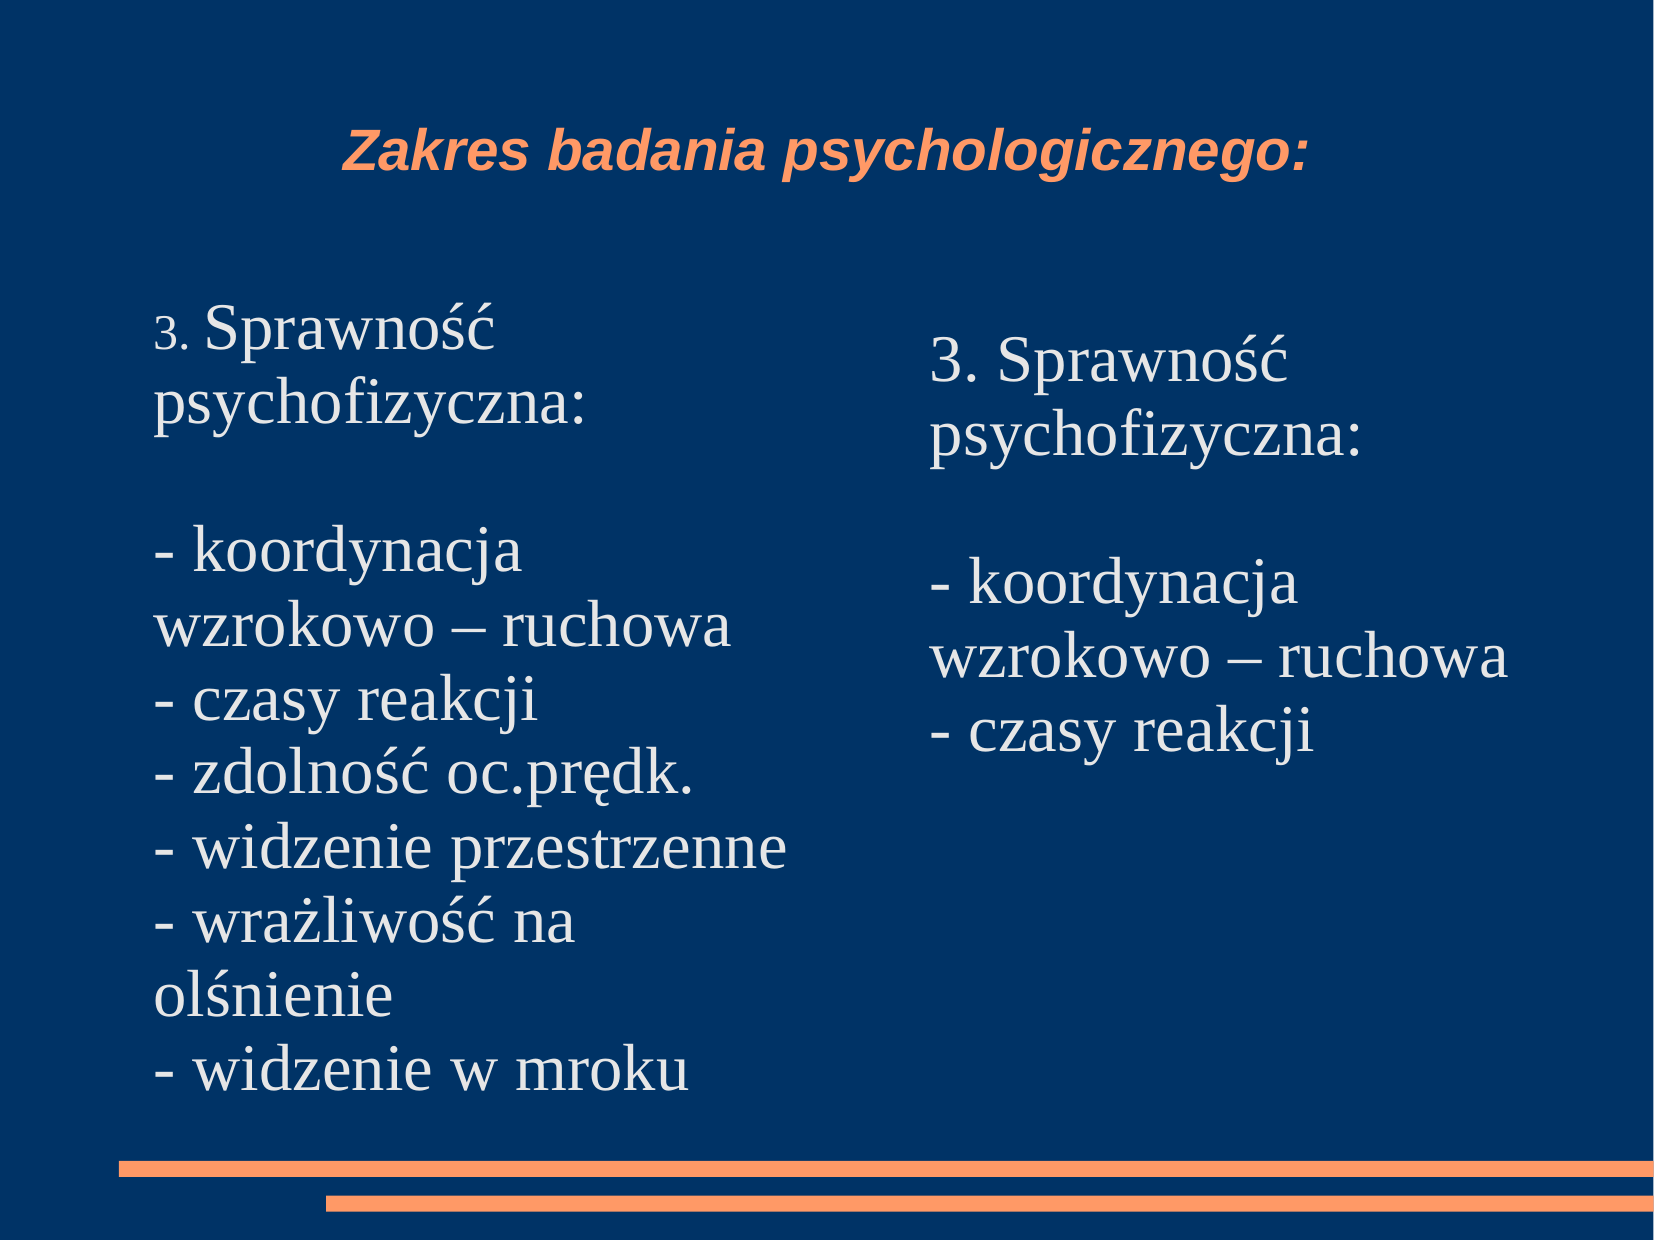

# Zakres badania psychologicznego:
3. Sprawność psychofizyczna:
- koordynacja wzrokowo – ruchowa
- czasy reakcji
- zdolność oc.prędk.
- widzenie przestrzenne
- wrażliwość na olśnienie
- widzenie w mroku
3. Sprawność psychofizyczna:
- koordynacja wzrokowo – ruchowa
- czasy reakcji